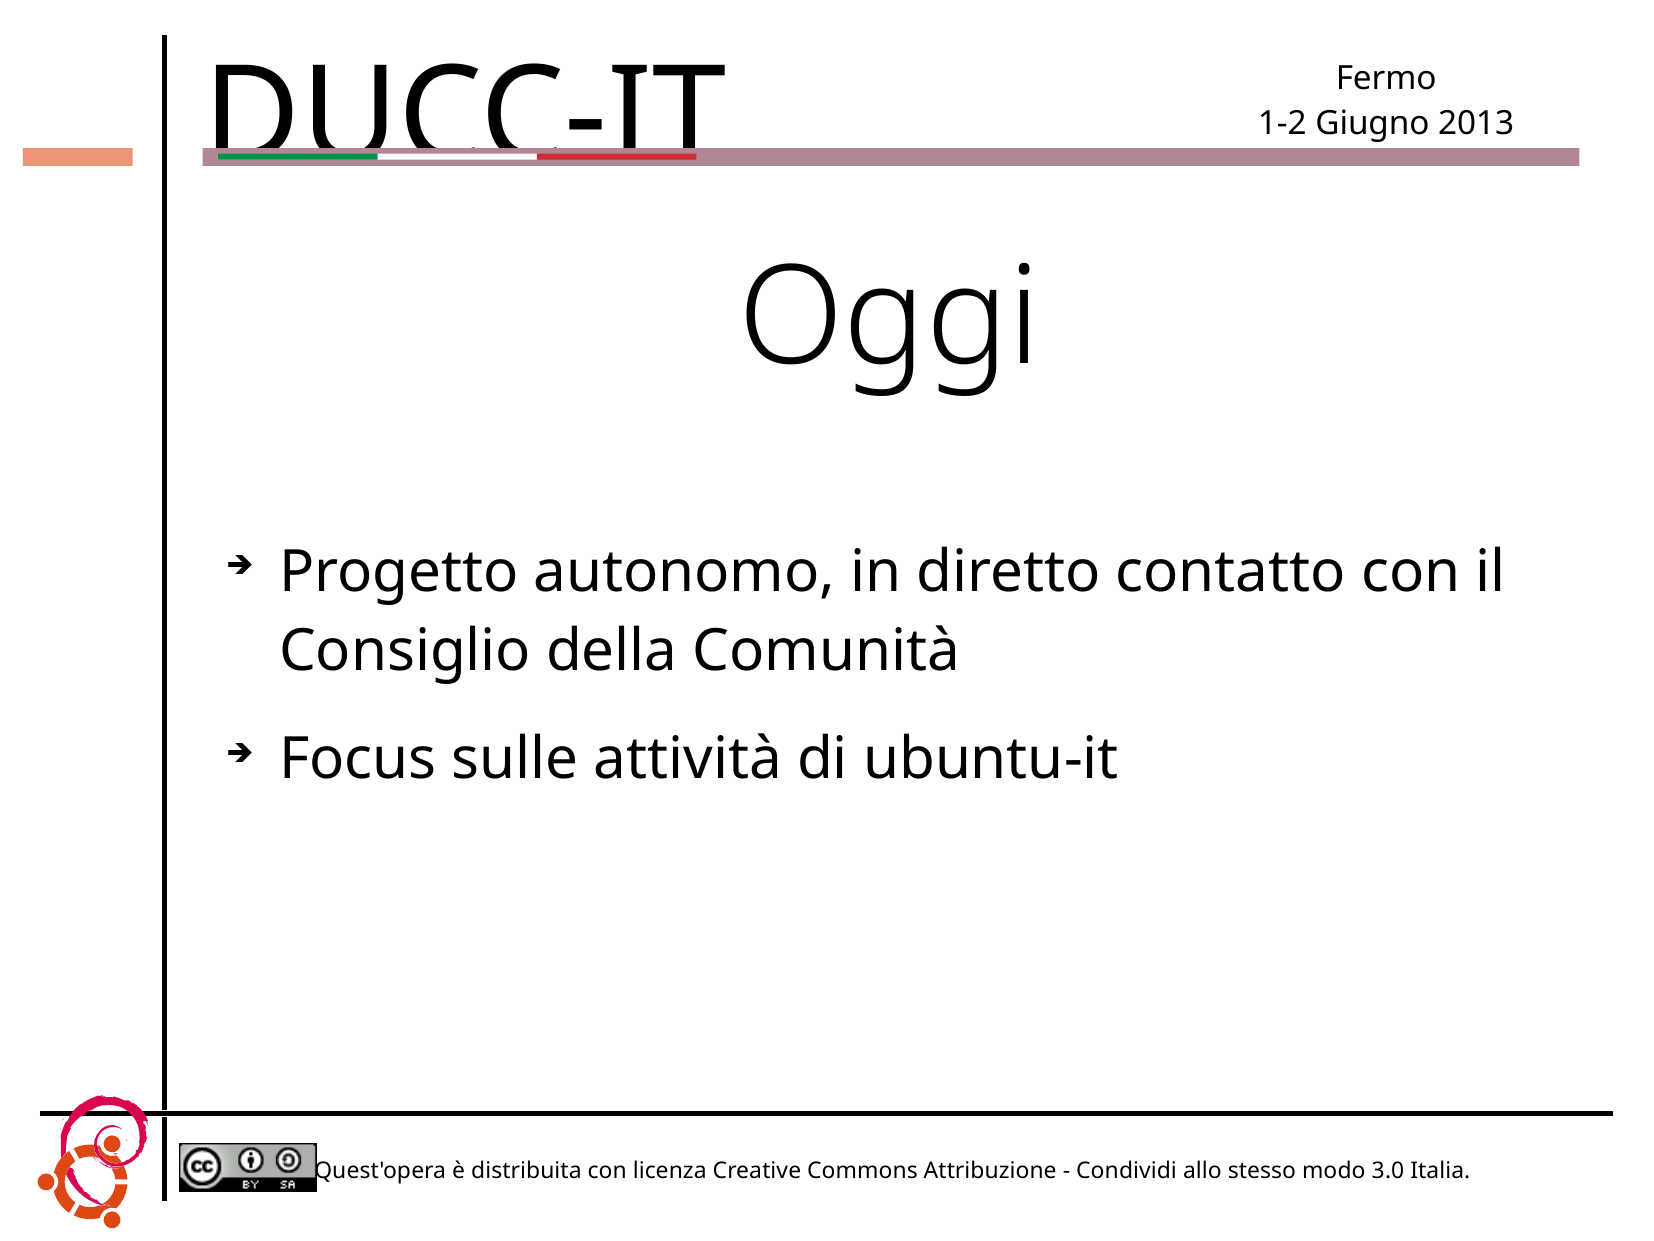

DUCC-IT
Fermo
1-2 Giugno 2013
# Oggi
Progetto autonomo, in diretto contatto con il Consiglio della Comunità
Focus sulle attività di ubuntu-it
Quest'opera è distribuita con licenza Creative Commons Attribuzione - Condividi allo stesso modo 3.0 Italia.